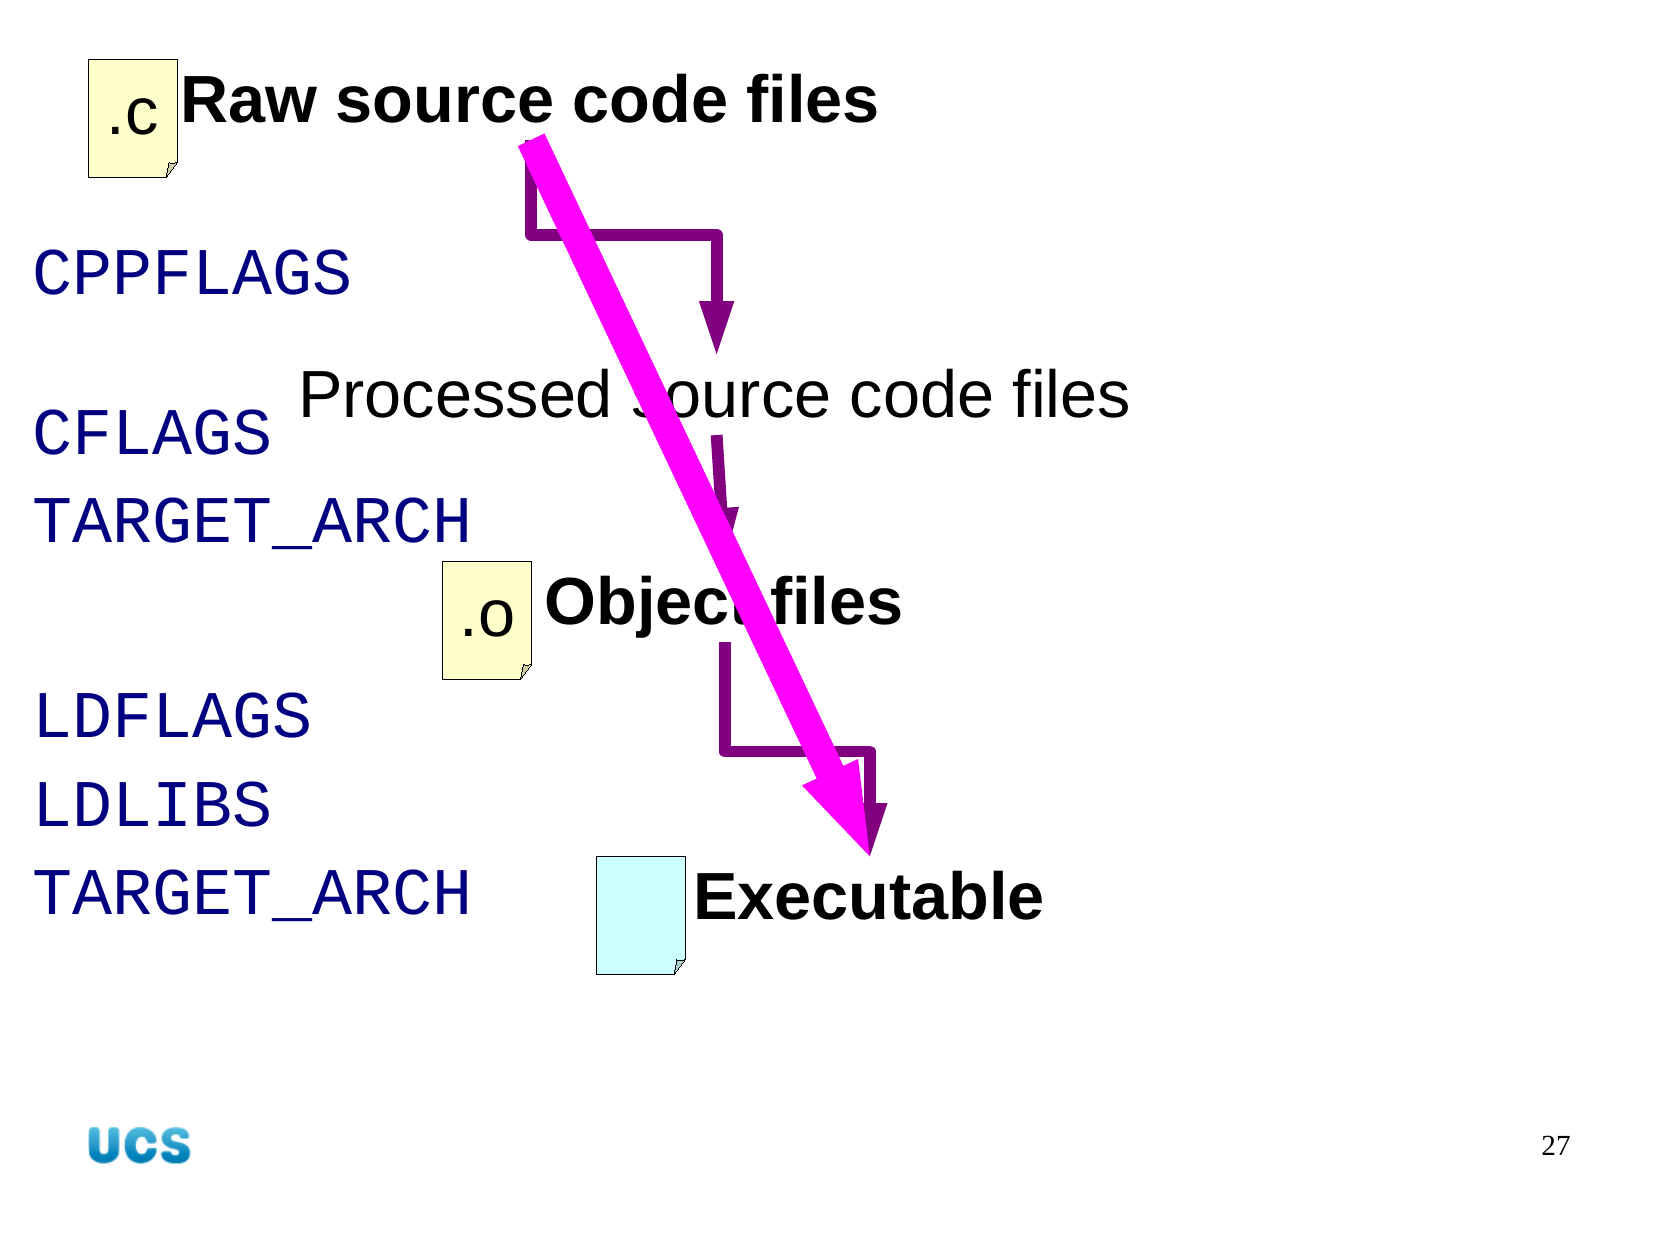

.c
Raw source code files
CPPFLAGS
Processed source code files
CFLAGS
TARGET_ARCH
.o
Object files
LDFLAGS
LDLIBS
TARGET_ARCH
Executable
27